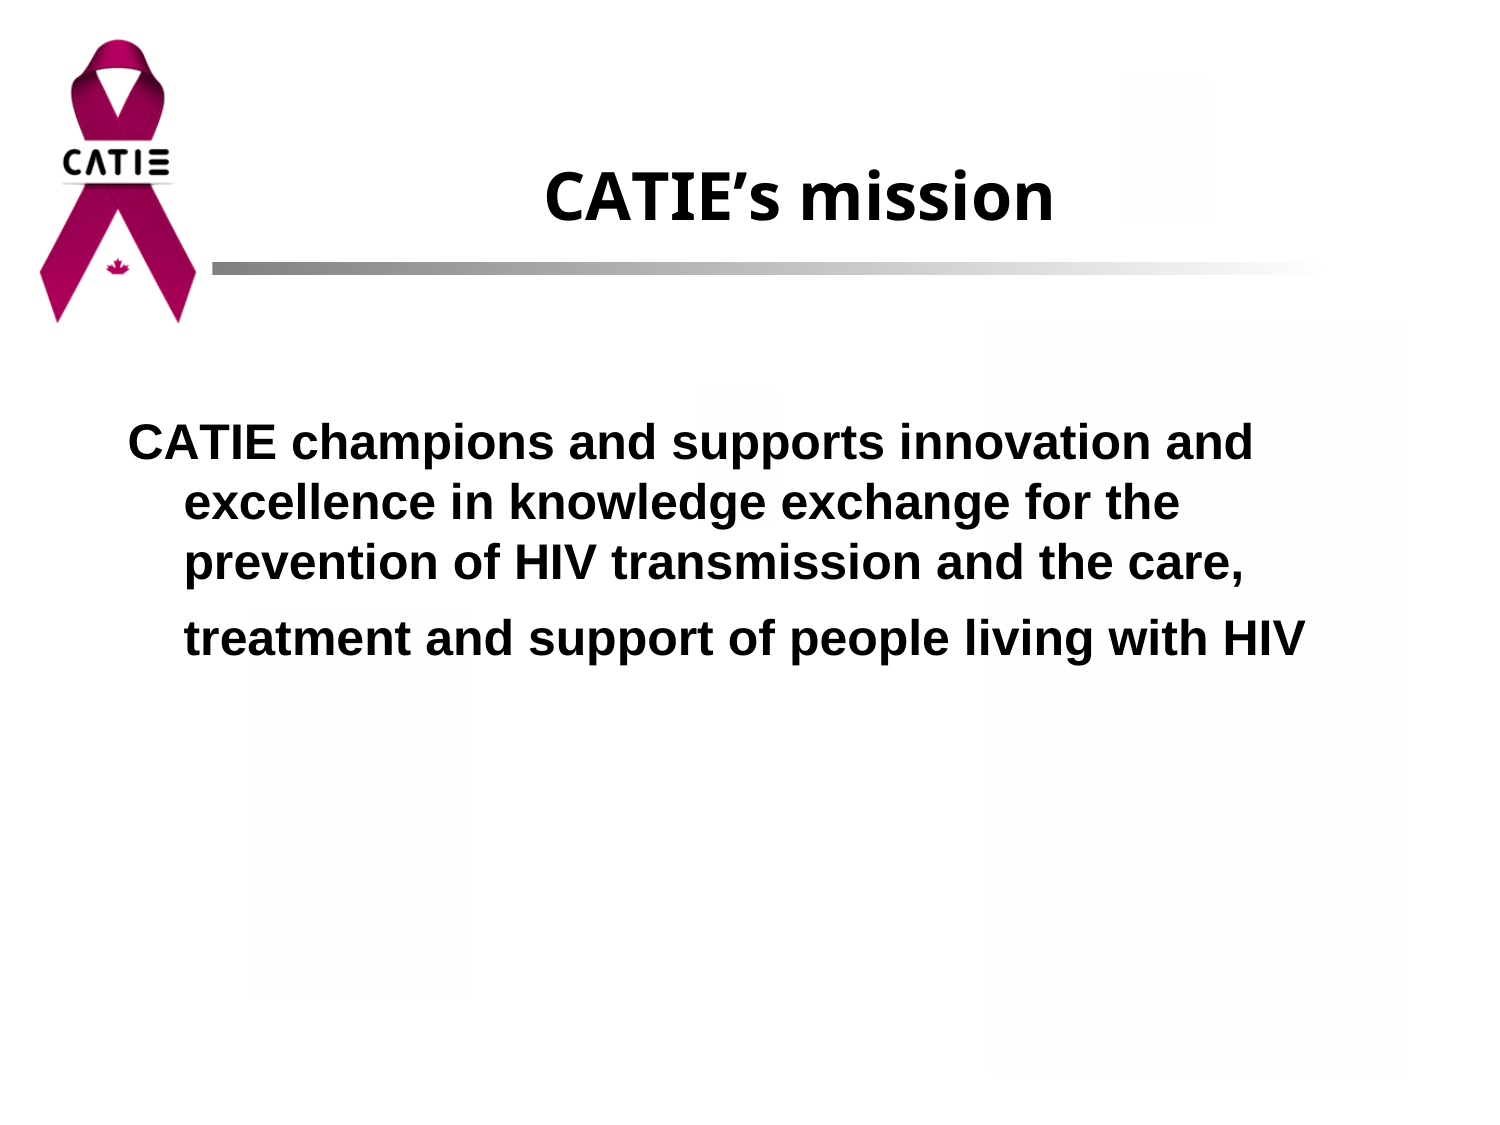

# CATIE’s mission
CATIE champions and supports innovation and excellence in knowledge exchange for the prevention of HIV transmission and the care, treatment and support of people living with HIV